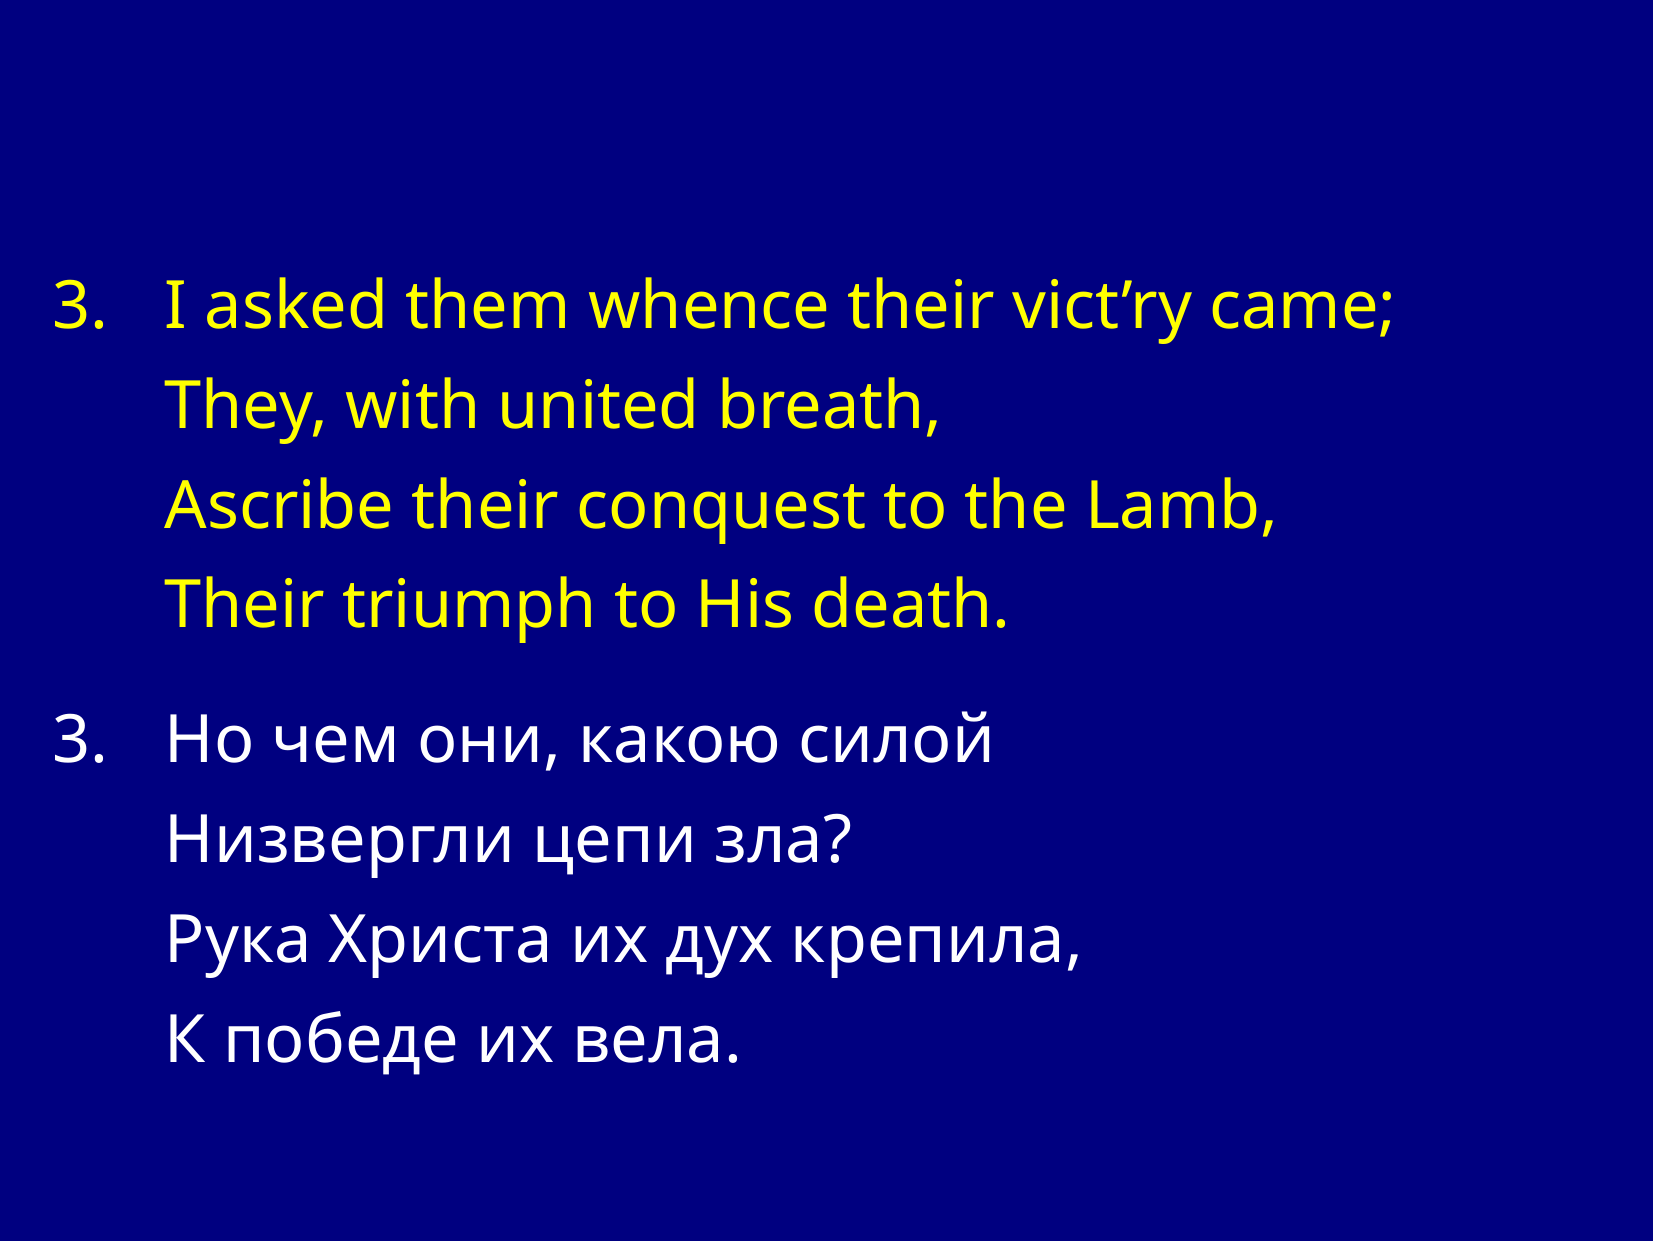

3.	I asked them whence their vict’ry came;
	They, with united breath,
	Ascribe their conquest to the Lamb,
	Their triumph to His death.
3.	Но чем они, какою силой
	Низвергли цепи зла?
	Рука Христа их дух крепила,
	К победе их вела.